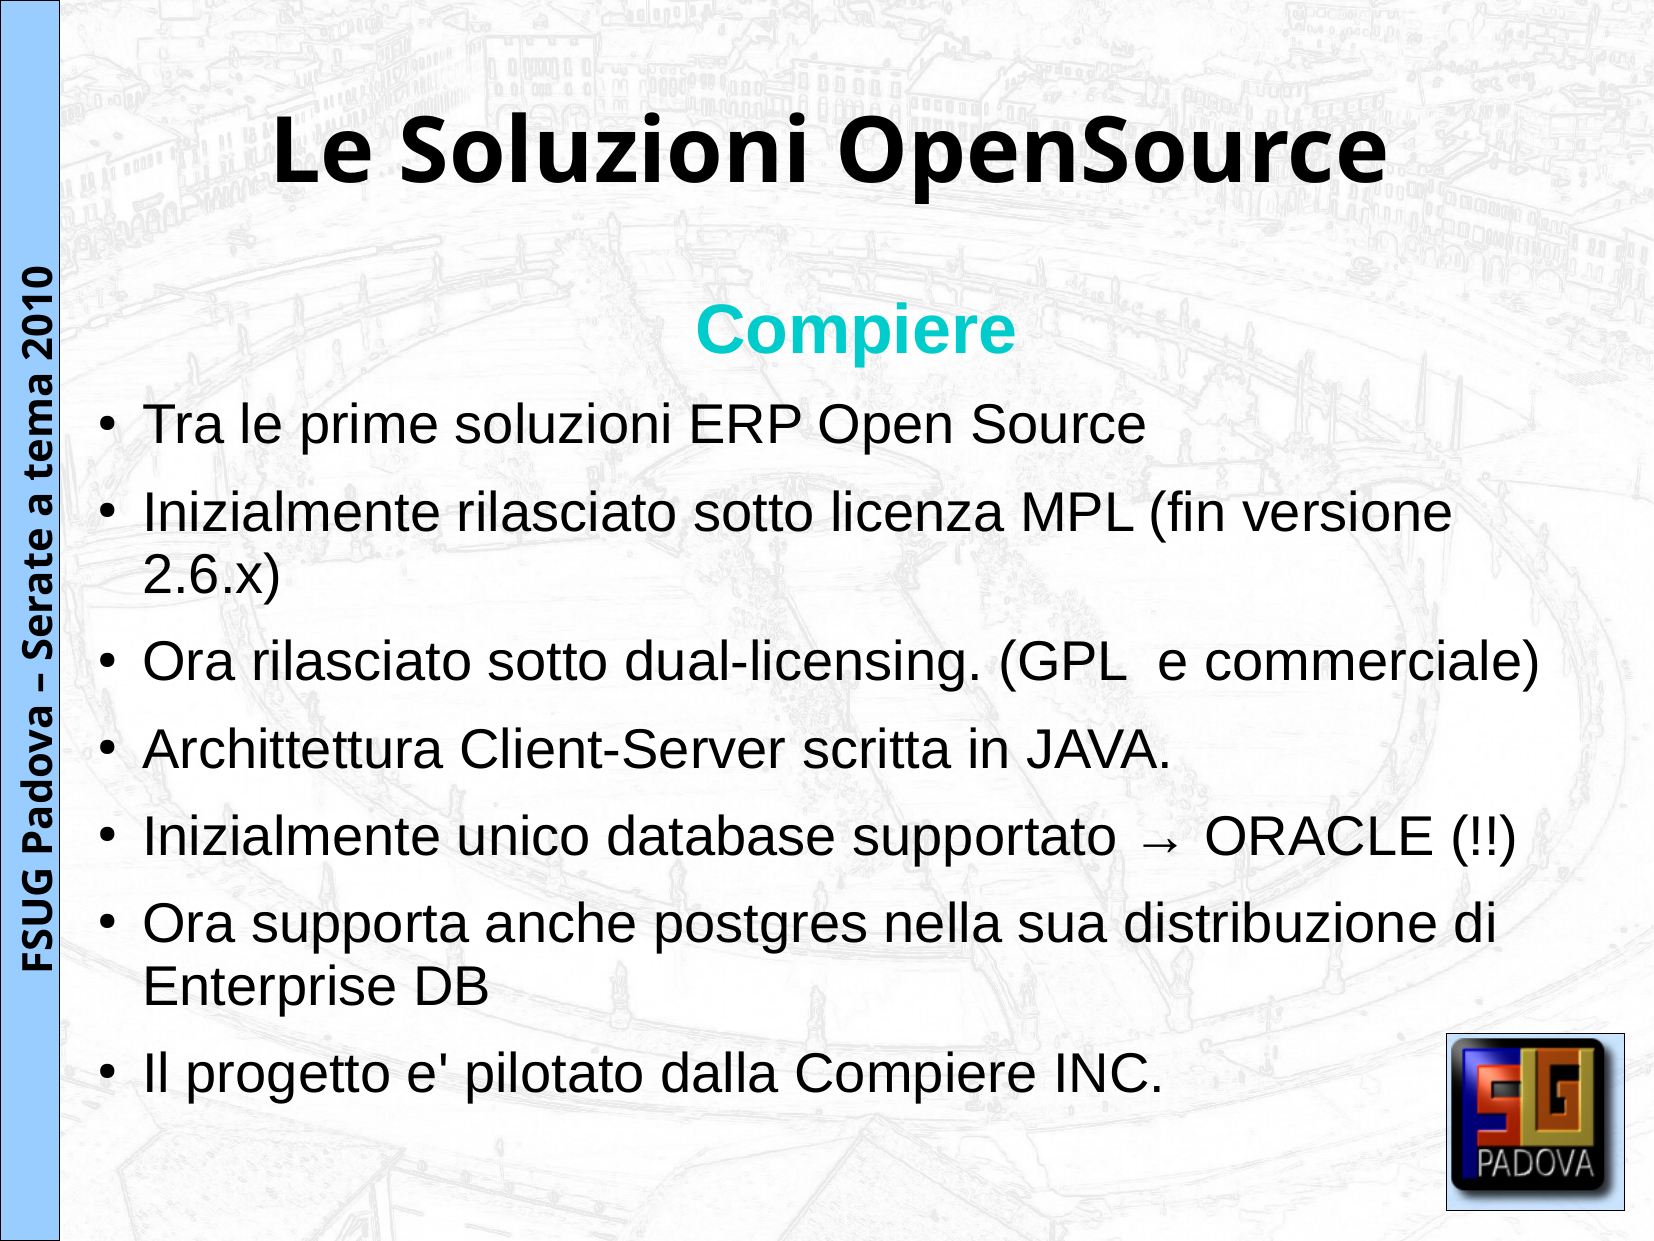

# Le Soluzioni OpenSource
Compiere
Tra le prime soluzioni ERP Open Source
Inizialmente rilasciato sotto licenza MPL (fin versione 2.6.x)
Ora rilasciato sotto dual-licensing. (GPL e commerciale)
Archittettura Client-Server scritta in JAVA.
Inizialmente unico database supportato → ORACLE (!!)
Ora supporta anche postgres nella sua distribuzione di Enterprise DB
Il progetto e' pilotato dalla Compiere INC.
FSUG Padova – Serate a tema 2010